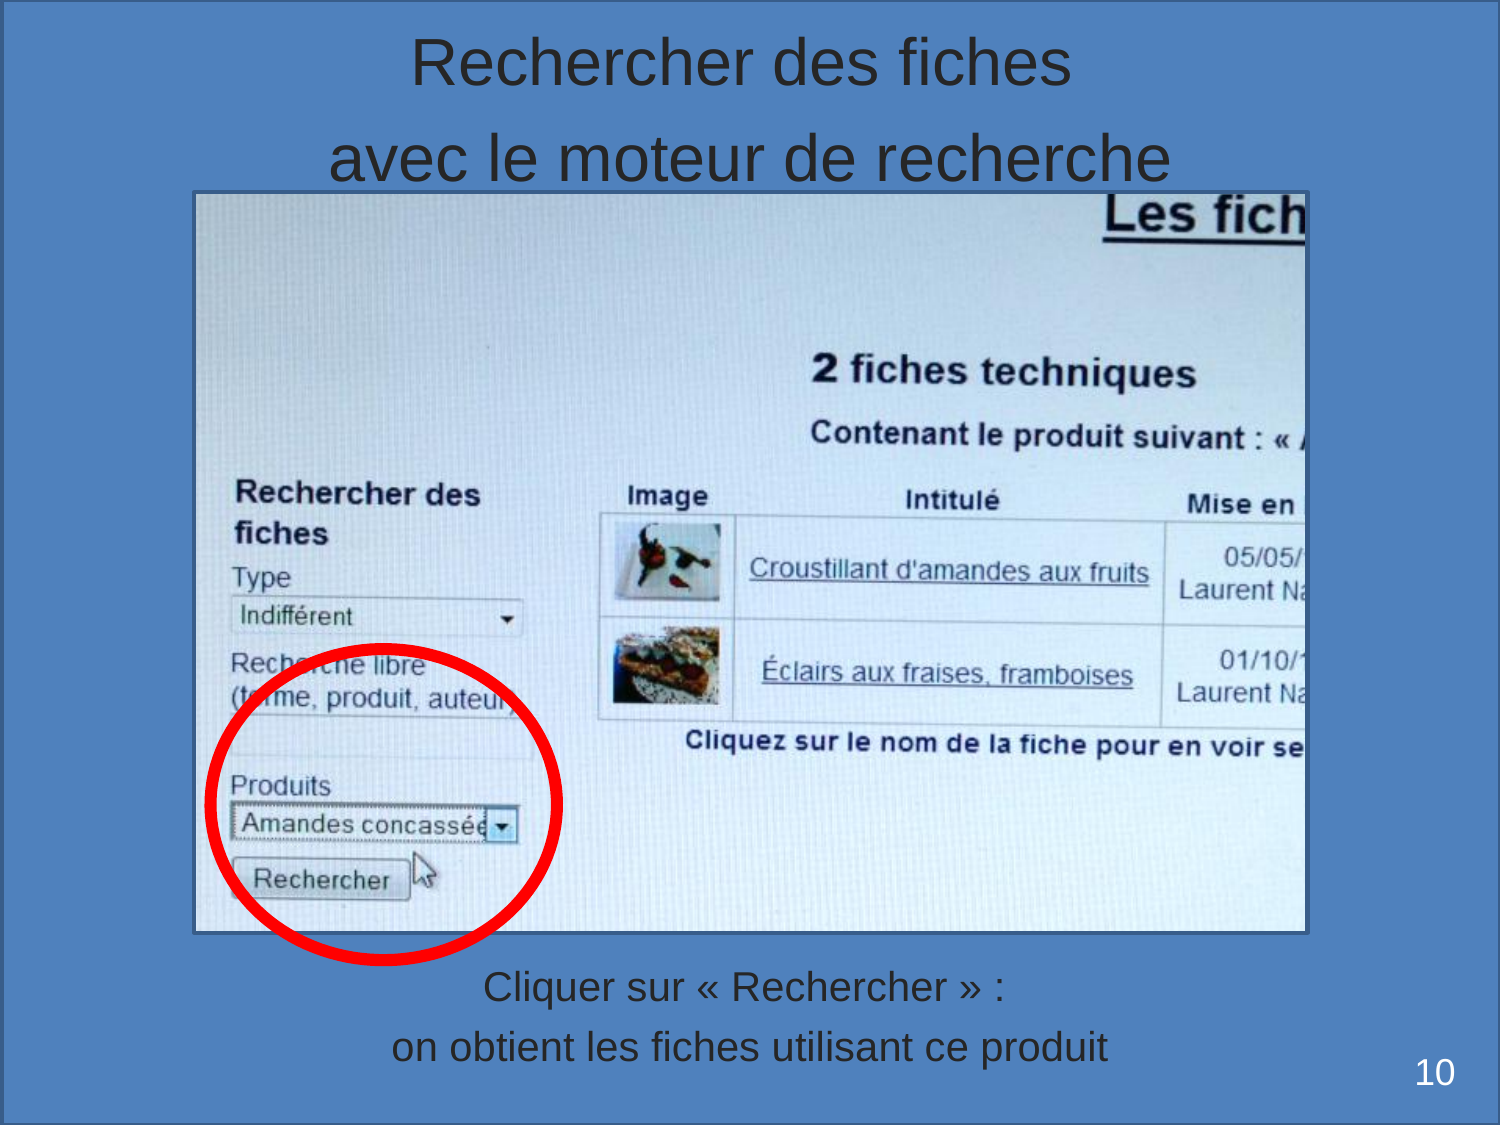

Rechercher des fiches
avec le moteur de recherche
# Cliquer sur « Rechercher » :
on obtient les fiches utilisant ce produit